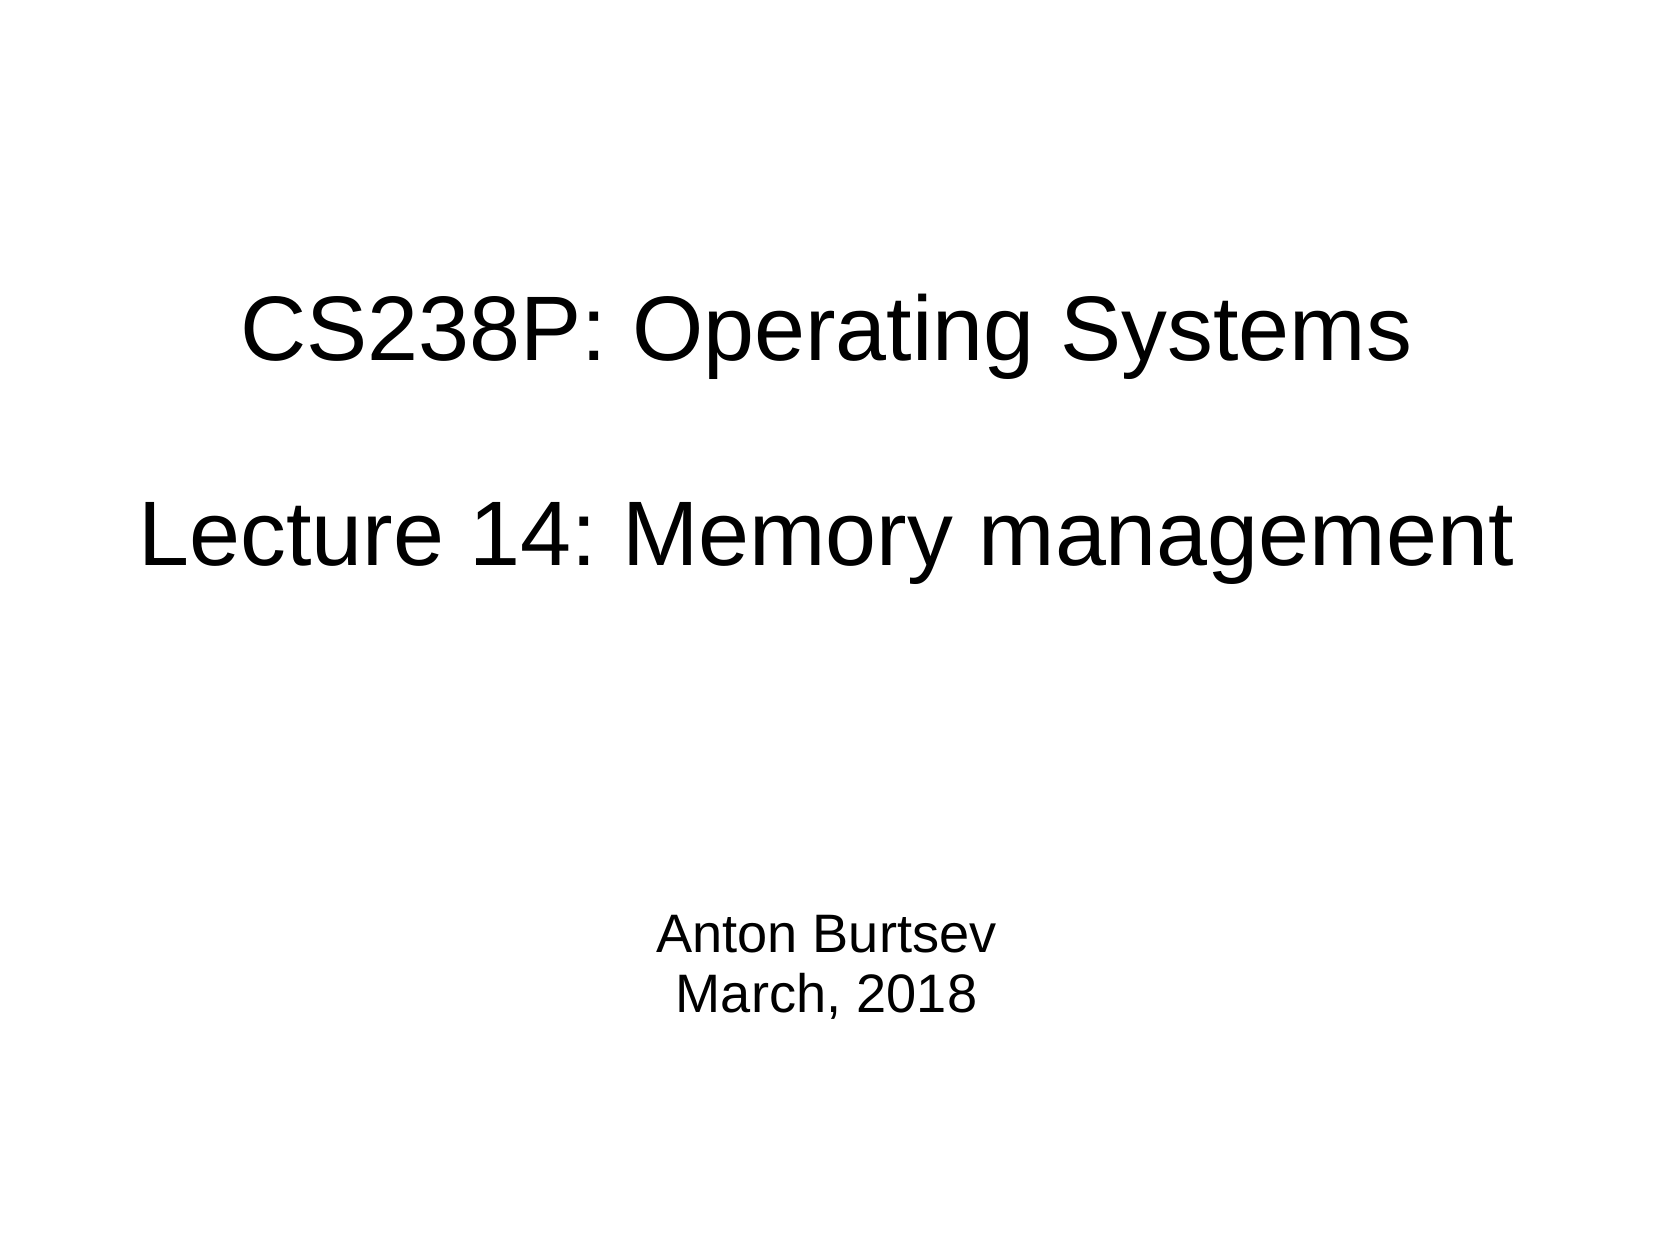

# CS238P: Operating Systems Lecture 14: Memory management
Anton Burtsev
March, 2018